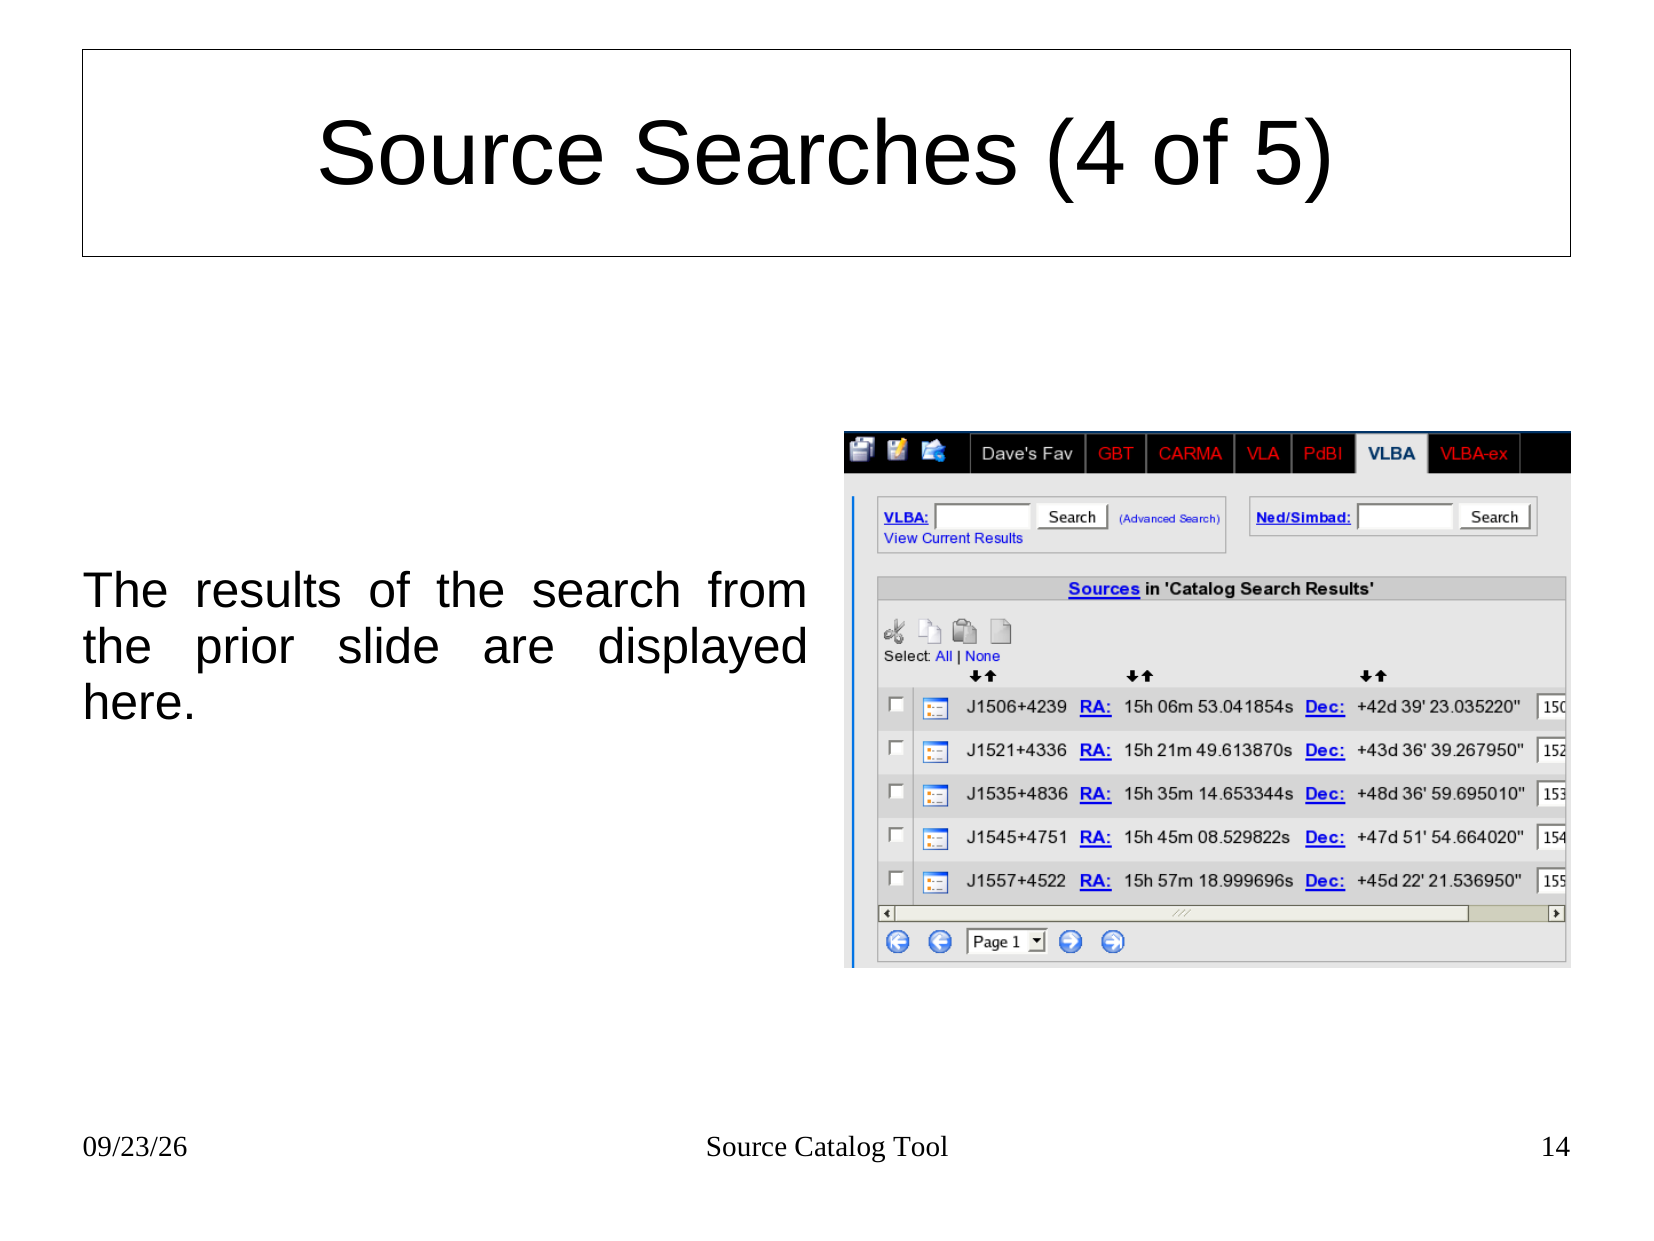

# Source Searches (4 of 5)
The results of the search from the prior slide are displayed here.
Source Catalog Tool
14